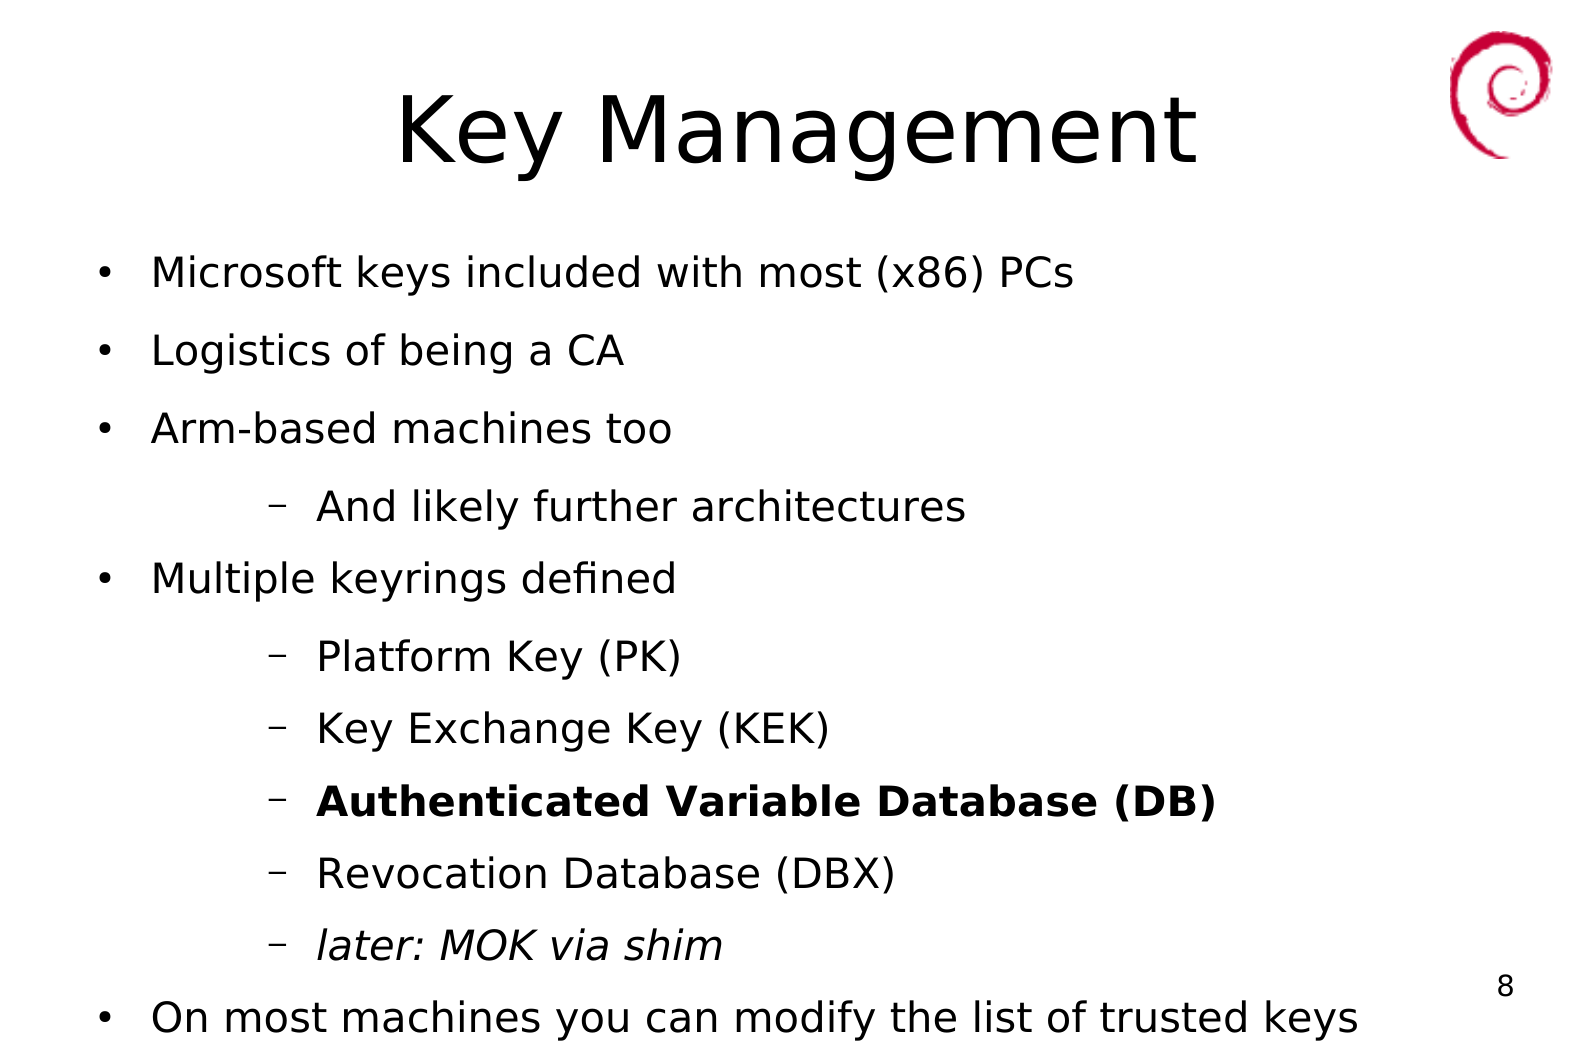

# Key Management
Microsoft keys included with most (x86) PCs
Logistics of being a CA
Arm-based machines too
And likely further architectures
Multiple keyrings defined
Platform Key (PK)
Key Exchange Key (KEK)
Authenticated Variable Database (DB)
Revocation Database (DBX)
later: MOK via shim
On most machines you can modify the list of trusted keys
8